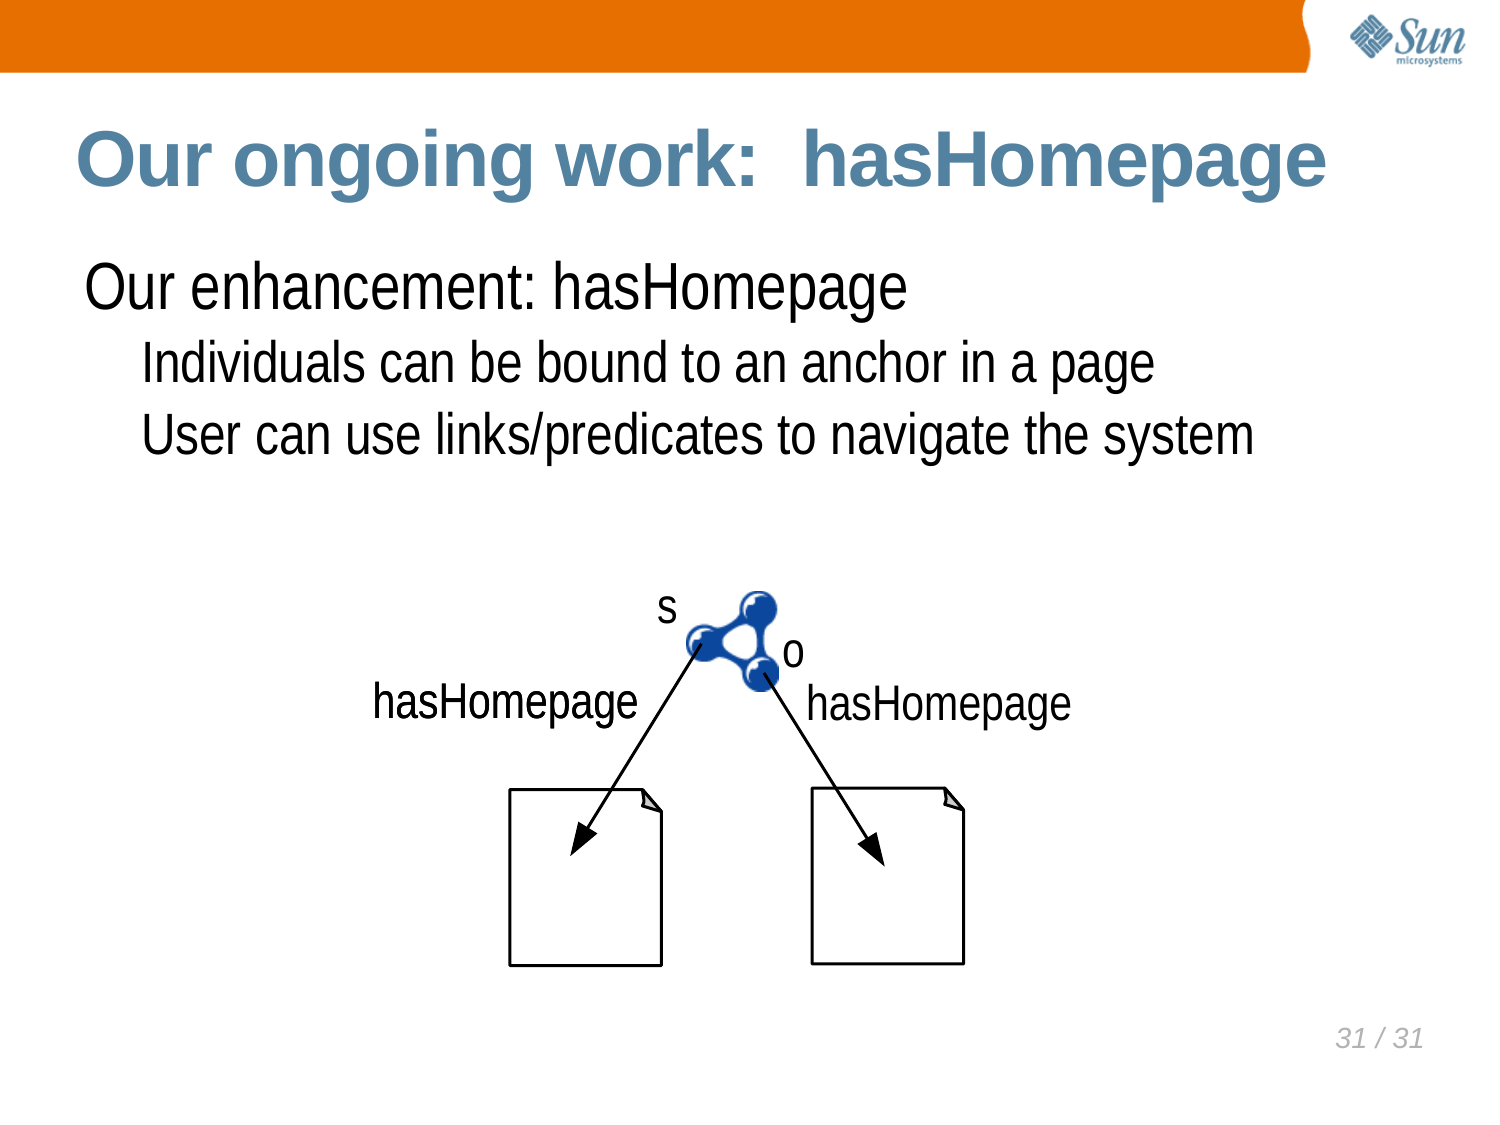

# Our ongoing work: hasHomepage
Our enhancement: hasHomepage
Individuals can be bound to an anchor in a page
User can use links/predicates to navigate the system
s
o
hasHomepage
hasHomepage
hasHomepage
31